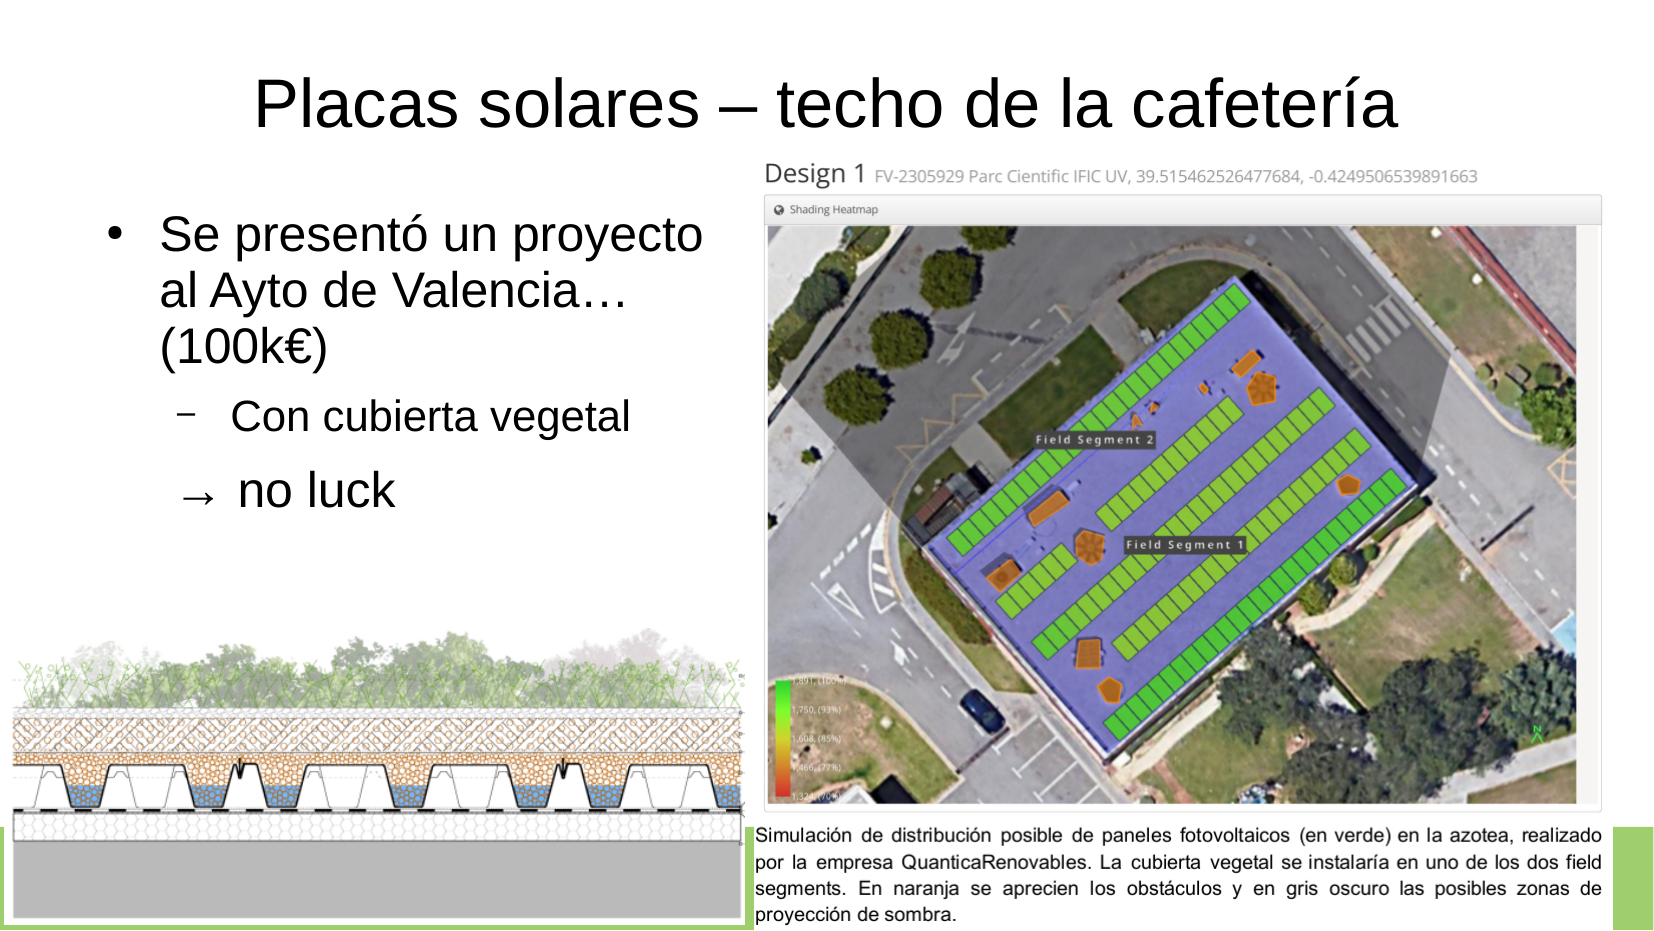

# Placas solares – techo de la cafetería
Se presentó un proyecto
al Ayto de Valencia…
(100k€)
Con cubierta vegetal
 → no luck